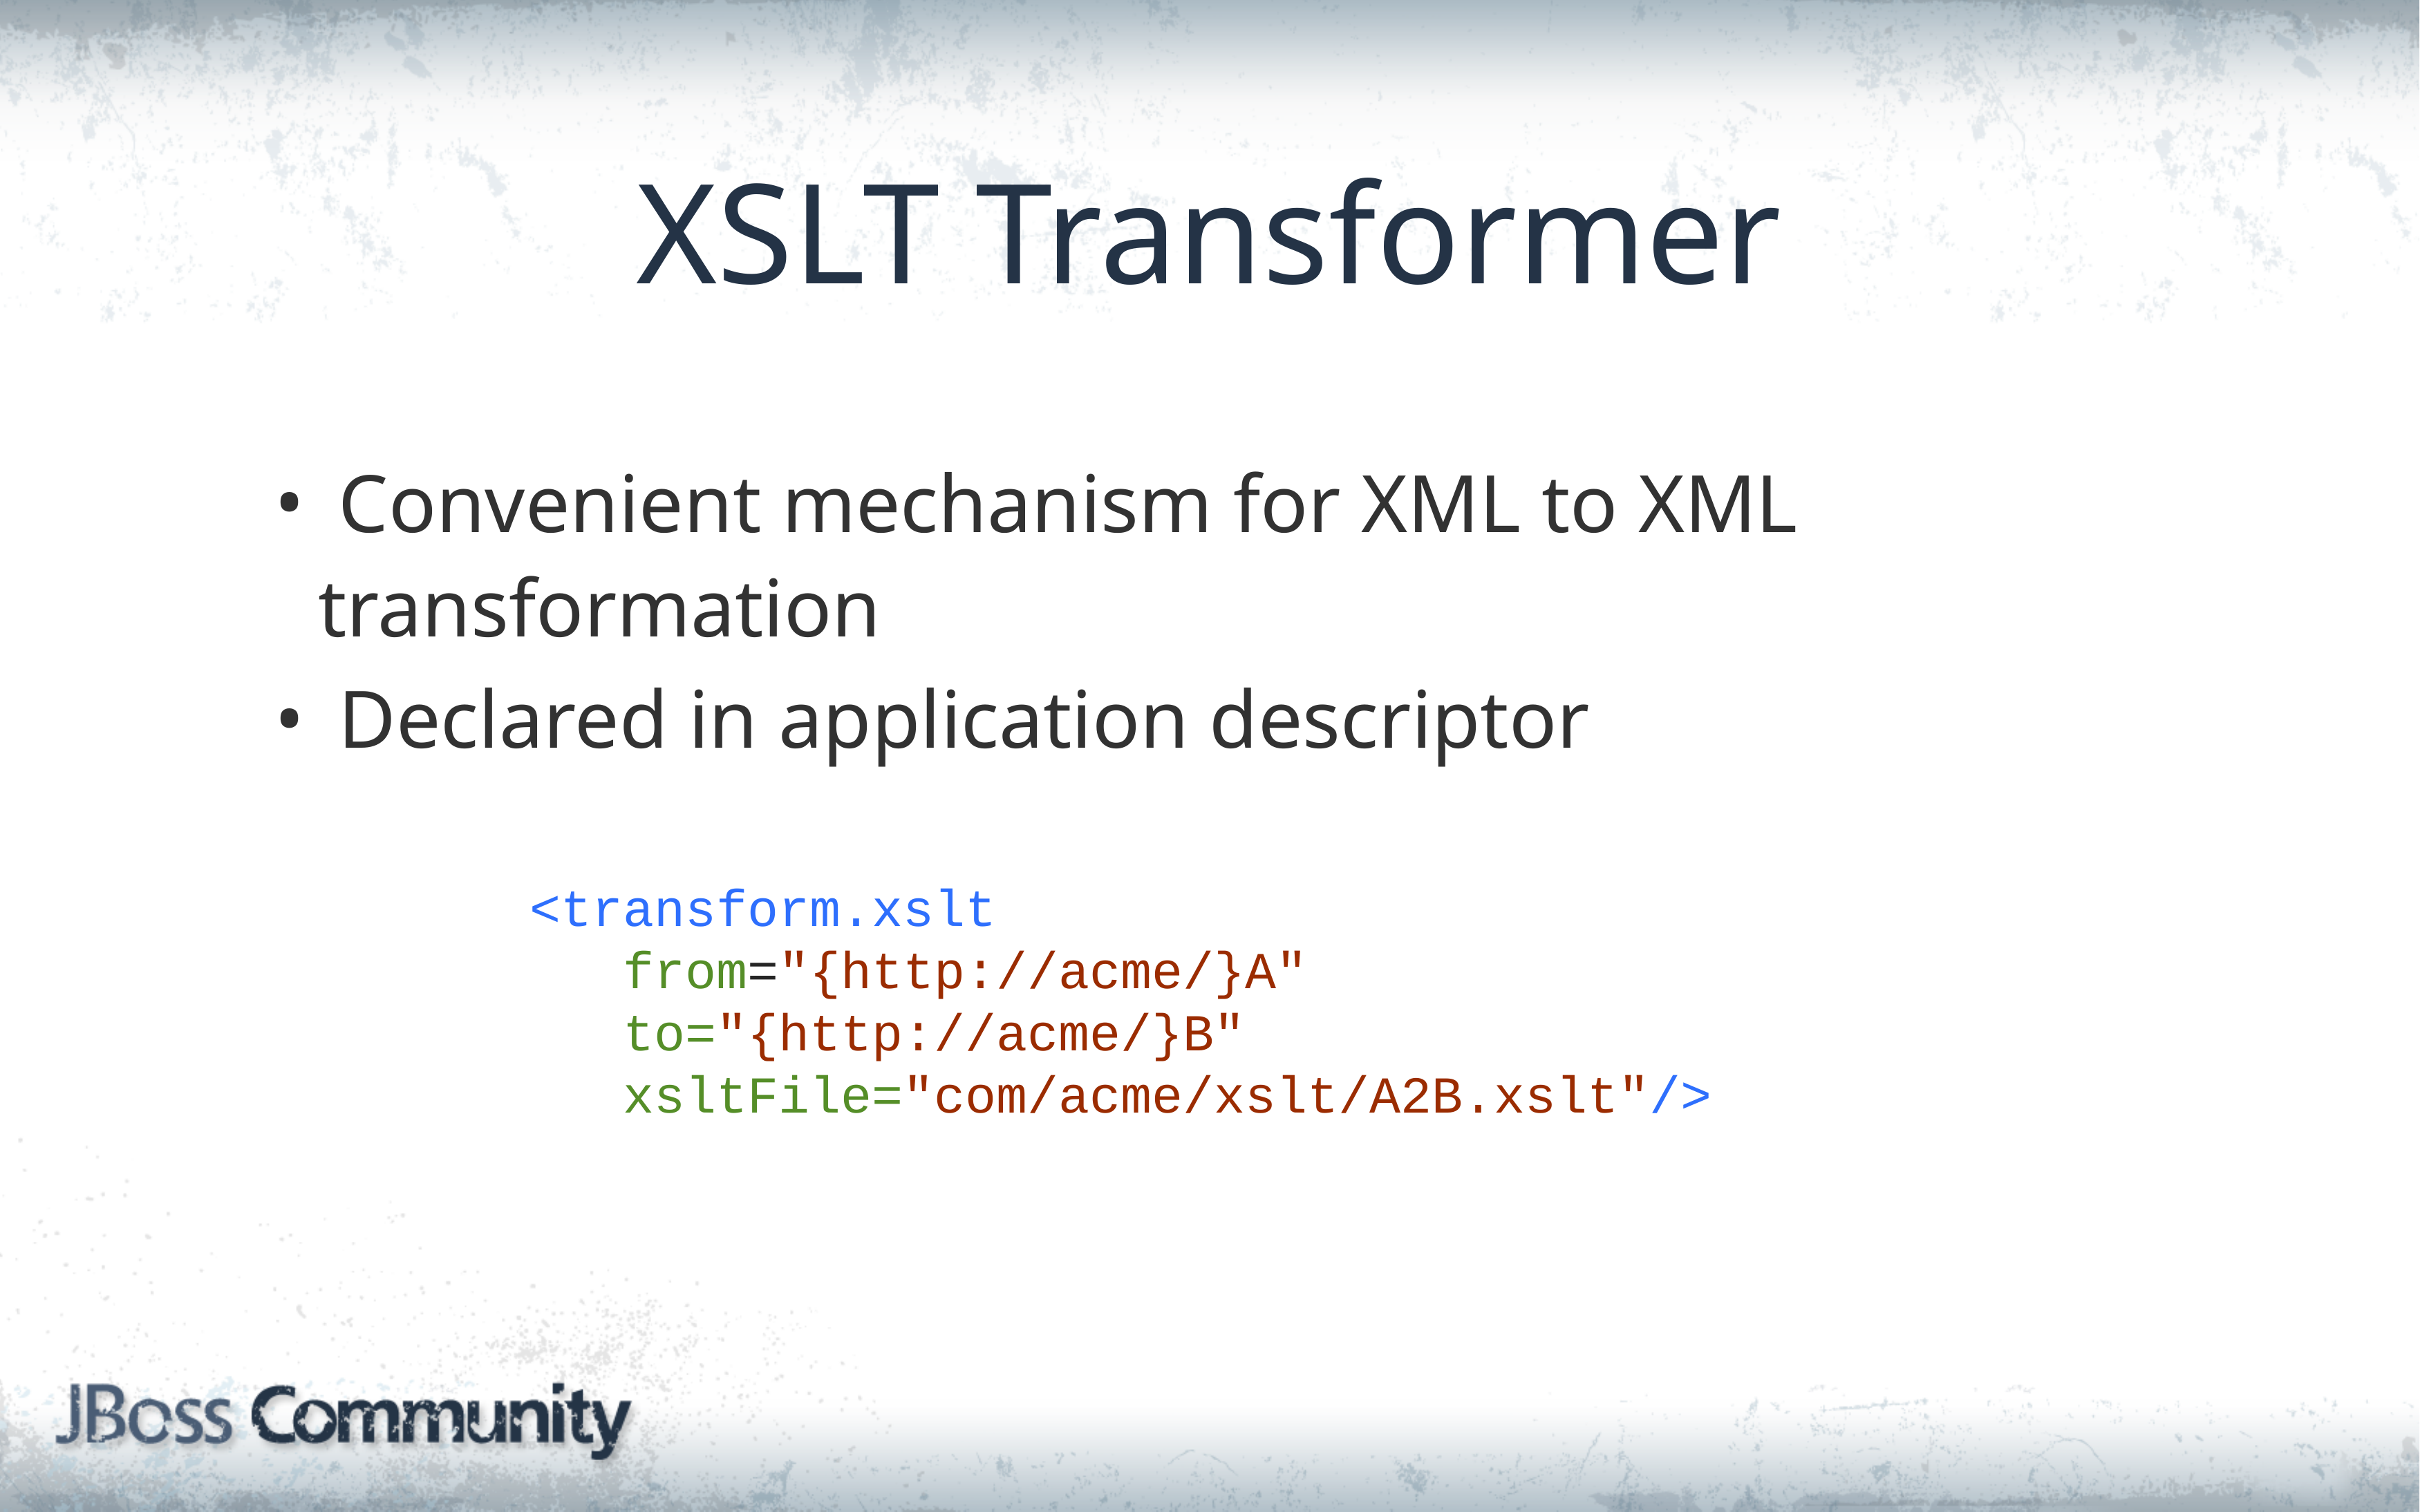

# XSLT Transformer
 Convenient mechanism for XML to XML transformation
 Declared in application descriptor
<transform.xslt
 from="{http://acme/}A"
 to="{http://acme/}B"
 xsltFile="com/acme/xslt/A2B.xslt"/>